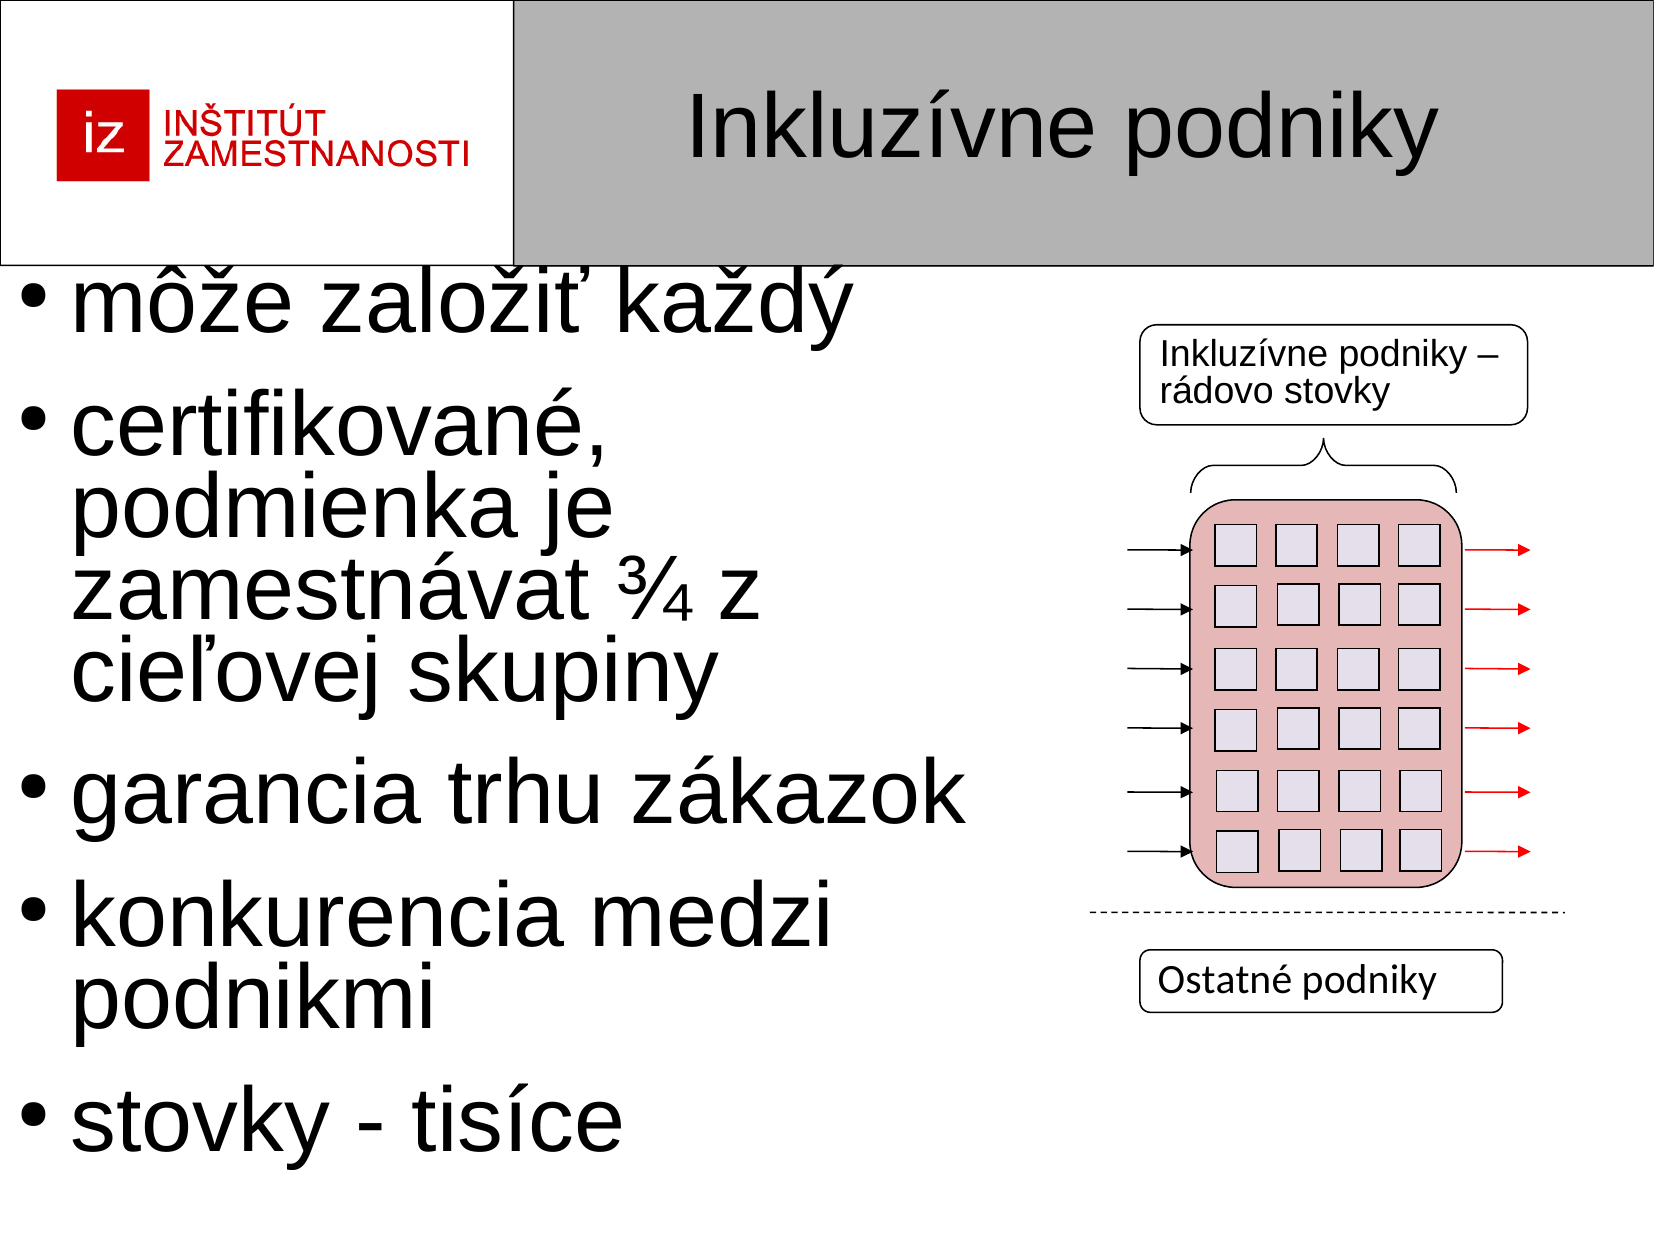

# Inkluzívne podniky
môže založiť každý
certifikované, podmienka je zamestnávat ¾ z cieľovej skupiny
garancia trhu zákazok
konkurencia medzi podnikmi
stovky - tisíce
Inkluzívne podniky – rádovo stovky
Ostatné podniky